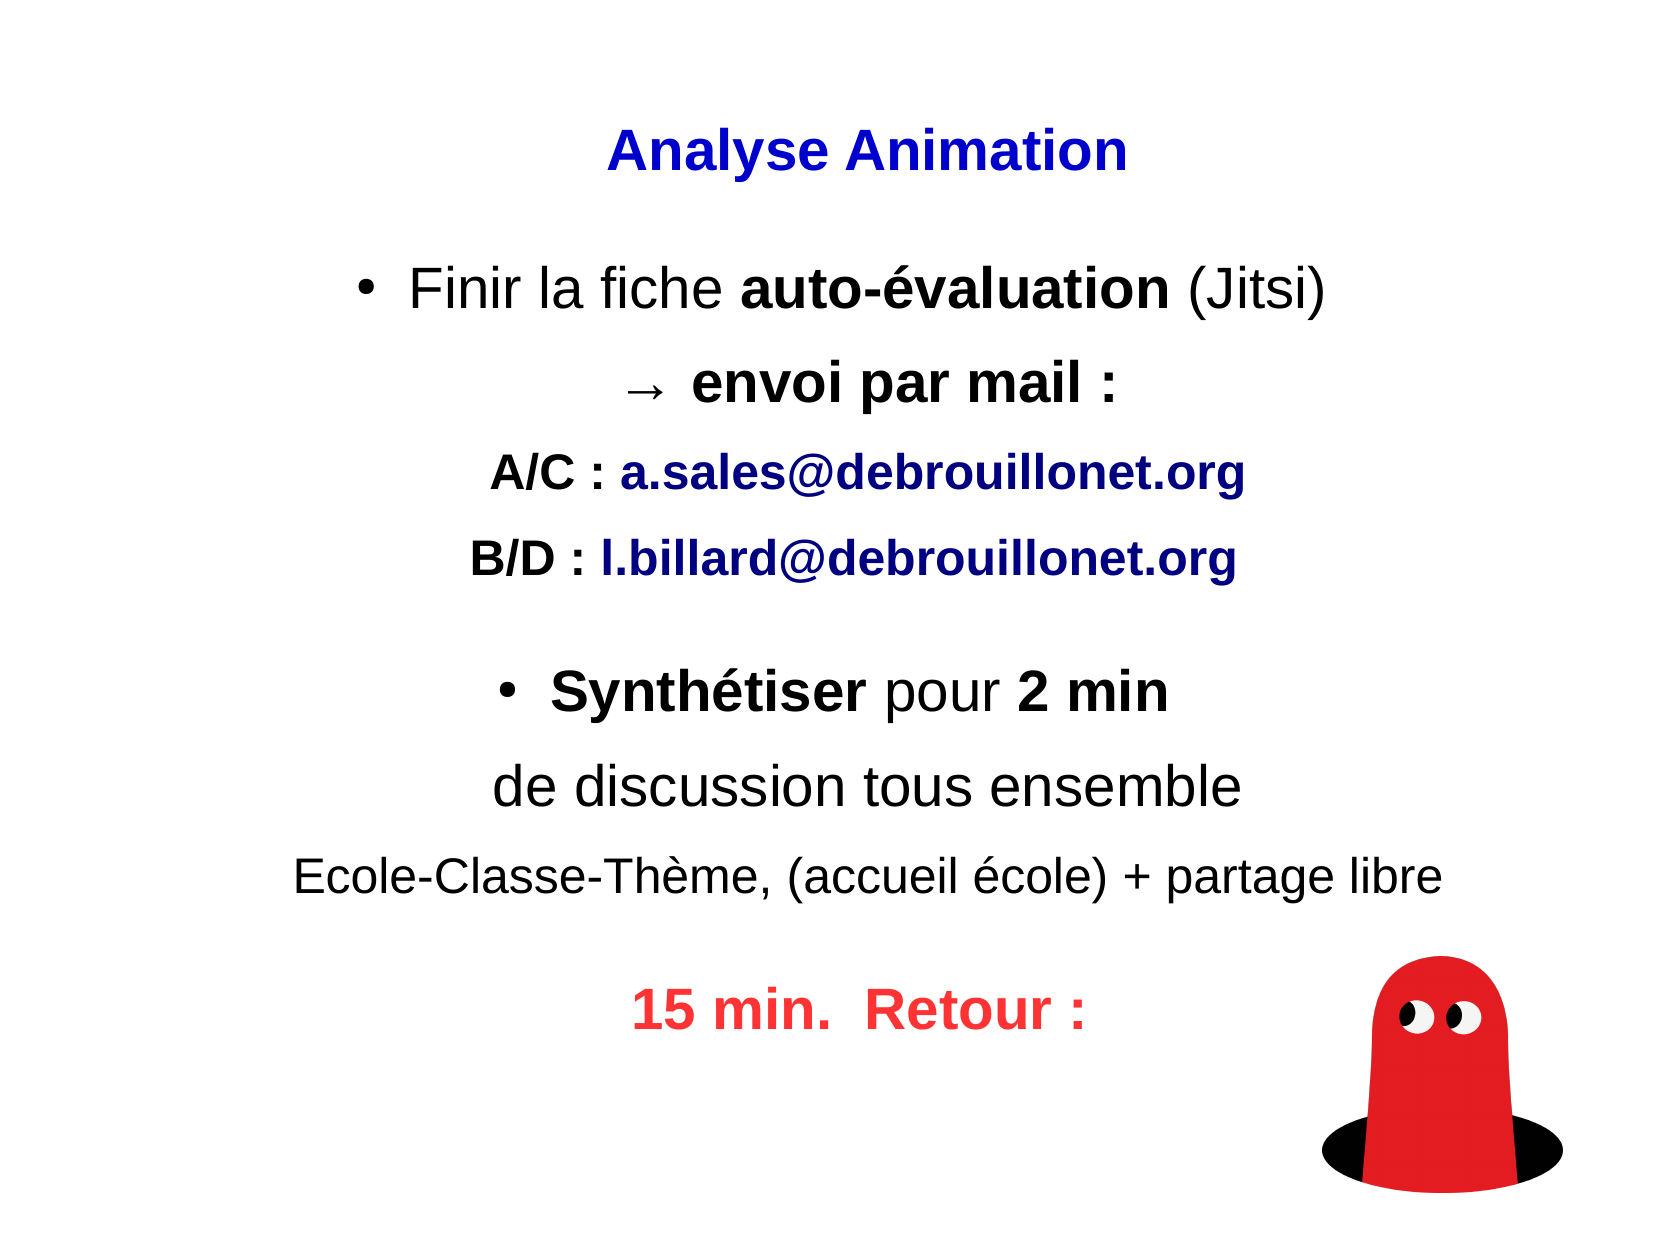

# Analyse Animation
Finir la fiche auto-évaluation (Jitsi)
→ envoi par mail :
A/C : a.sales@debrouillonet.org
B/D : l.billard@debrouillonet.org
Synthétiser pour 2 min
de discussion tous ensemble
Ecole-Classe-Thème, (accueil école) + partage libre
15 min. Retour :